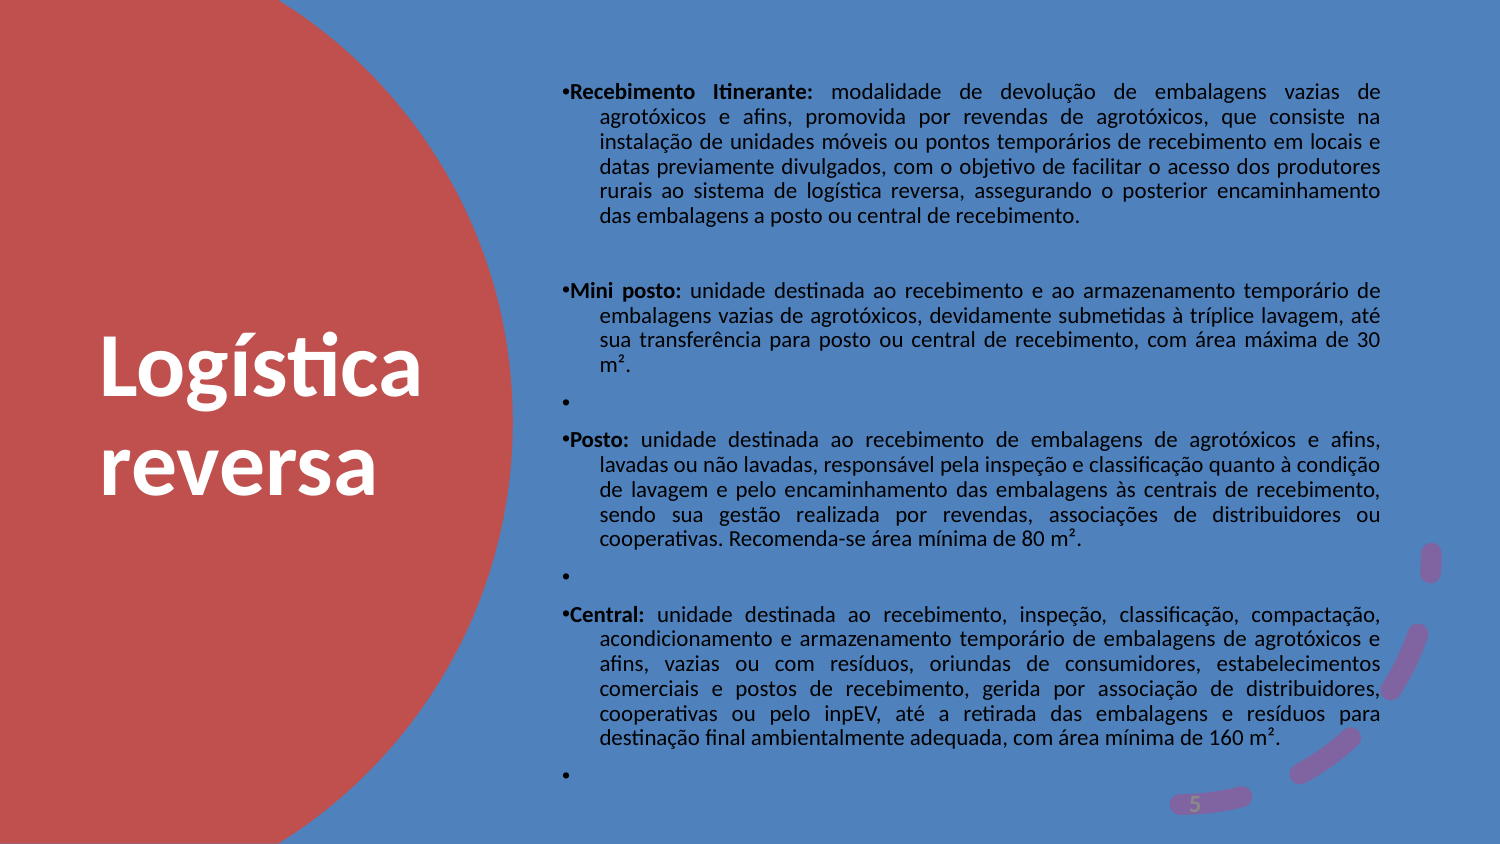

Recebimento Itinerante: modalidade de devolução de embalagens vazias de agrotóxicos e afins, promovida por revendas de agrotóxicos, que consiste na instalação de unidades móveis ou pontos temporários de recebimento em locais e datas previamente divulgados, com o objetivo de facilitar o acesso dos produtores rurais ao sistema de logística reversa, assegurando o posterior encaminhamento das embalagens a posto ou central de recebimento.
Mini posto: unidade destinada ao recebimento e ao armazenamento temporário de embalagens vazias de agrotóxicos, devidamente submetidas à tríplice lavagem, até sua transferência para posto ou central de recebimento, com área máxima de 30 m².
Posto: unidade destinada ao recebimento de embalagens de agrotóxicos e afins, lavadas ou não lavadas, responsável pela inspeção e classificação quanto à condição de lavagem e pelo encaminhamento das embalagens às centrais de recebimento, sendo sua gestão realizada por revendas, associações de distribuidores ou cooperativas. Recomenda-se área mínima de 80 m².
Central: unidade destinada ao recebimento, inspeção, classificação, compactação, acondicionamento e armazenamento temporário de embalagens de agrotóxicos e afins, vazias ou com resíduos, oriundas de consumidores, estabelecimentos comerciais e postos de recebimento, gerida por associação de distribuidores, cooperativas ou pelo inpEV, até a retirada das embalagens e resíduos para destinação final ambientalmente adequada, com área mínima de 160 m².
Logística reversa